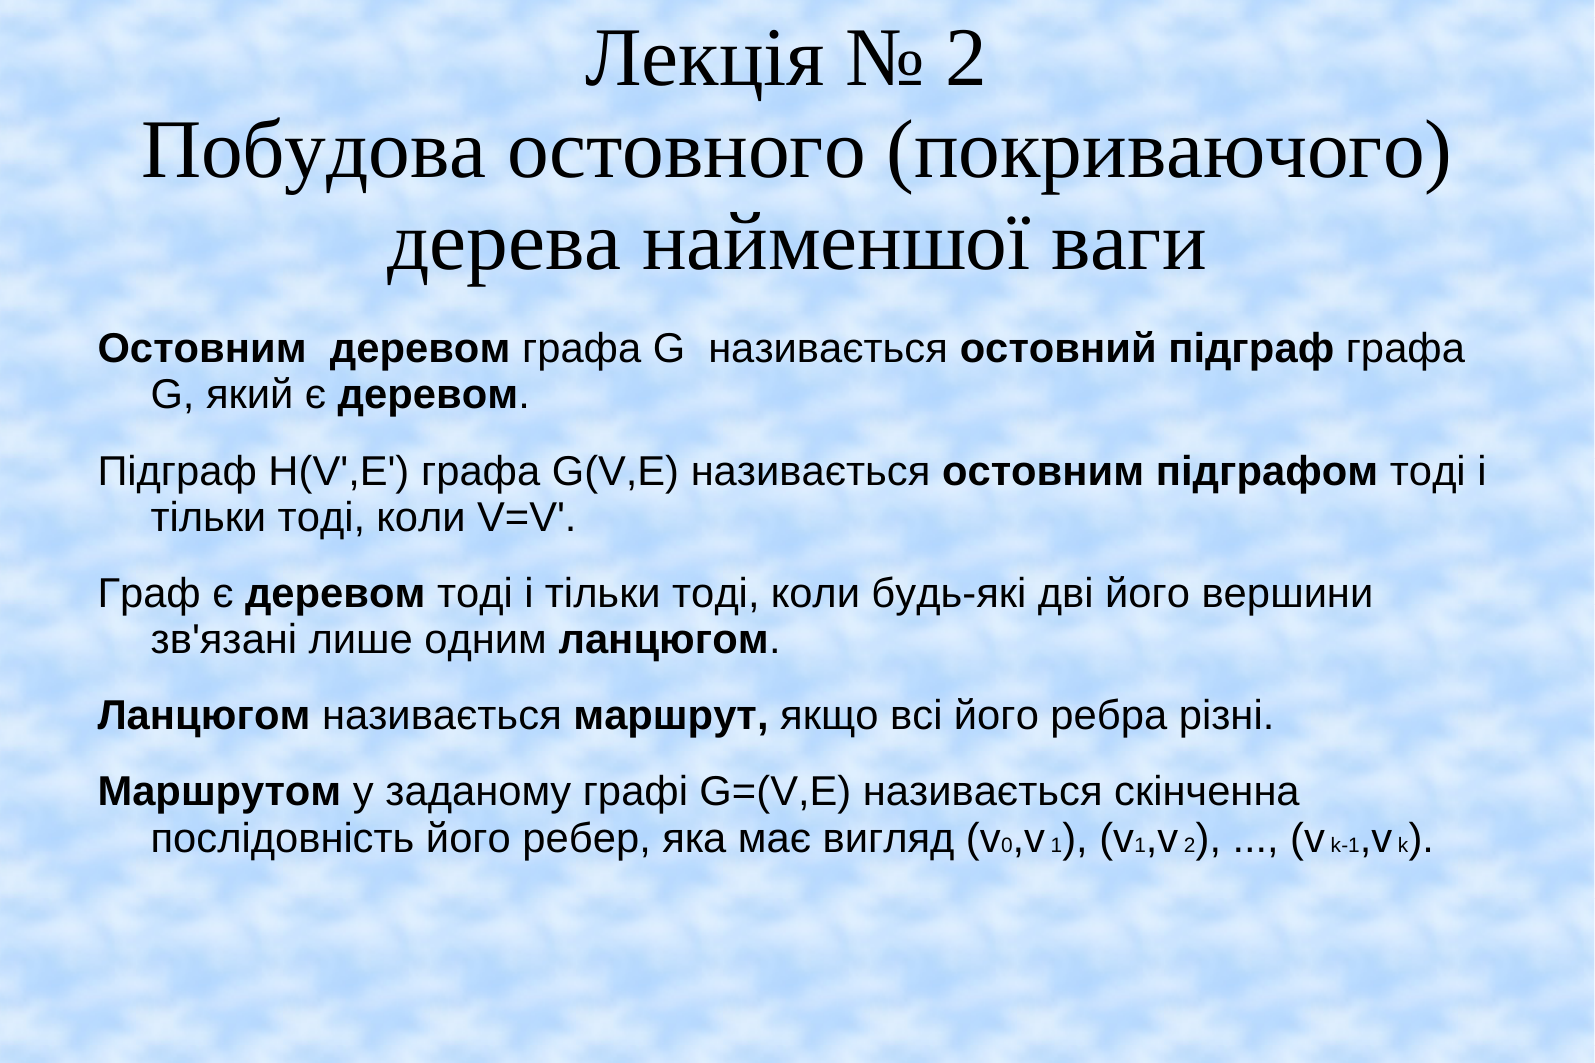

# Лекція № 2 Побудова остовного (покриваючого) дерева найменшої ваги
Остовним деревом графа G називається остовний підграф графа G, який є деревом.
Підграф H(V',E') графа G(V,E) називається остовним підграфом тоді і тільки тоді, коли V=V'.
Граф є деревом тоді і тільки тоді, коли будь-які дві його вершини зв'язані лише одним ланцюгом.
Ланцюгом називається маршрут, якщо всі його ребра різні.
Маршрутом у заданому графі G=(V,E) називається скінченна послідовність його ребер, яка має вигляд (v0,v 1), (v1,v 2), ..., (v k-1,v k).